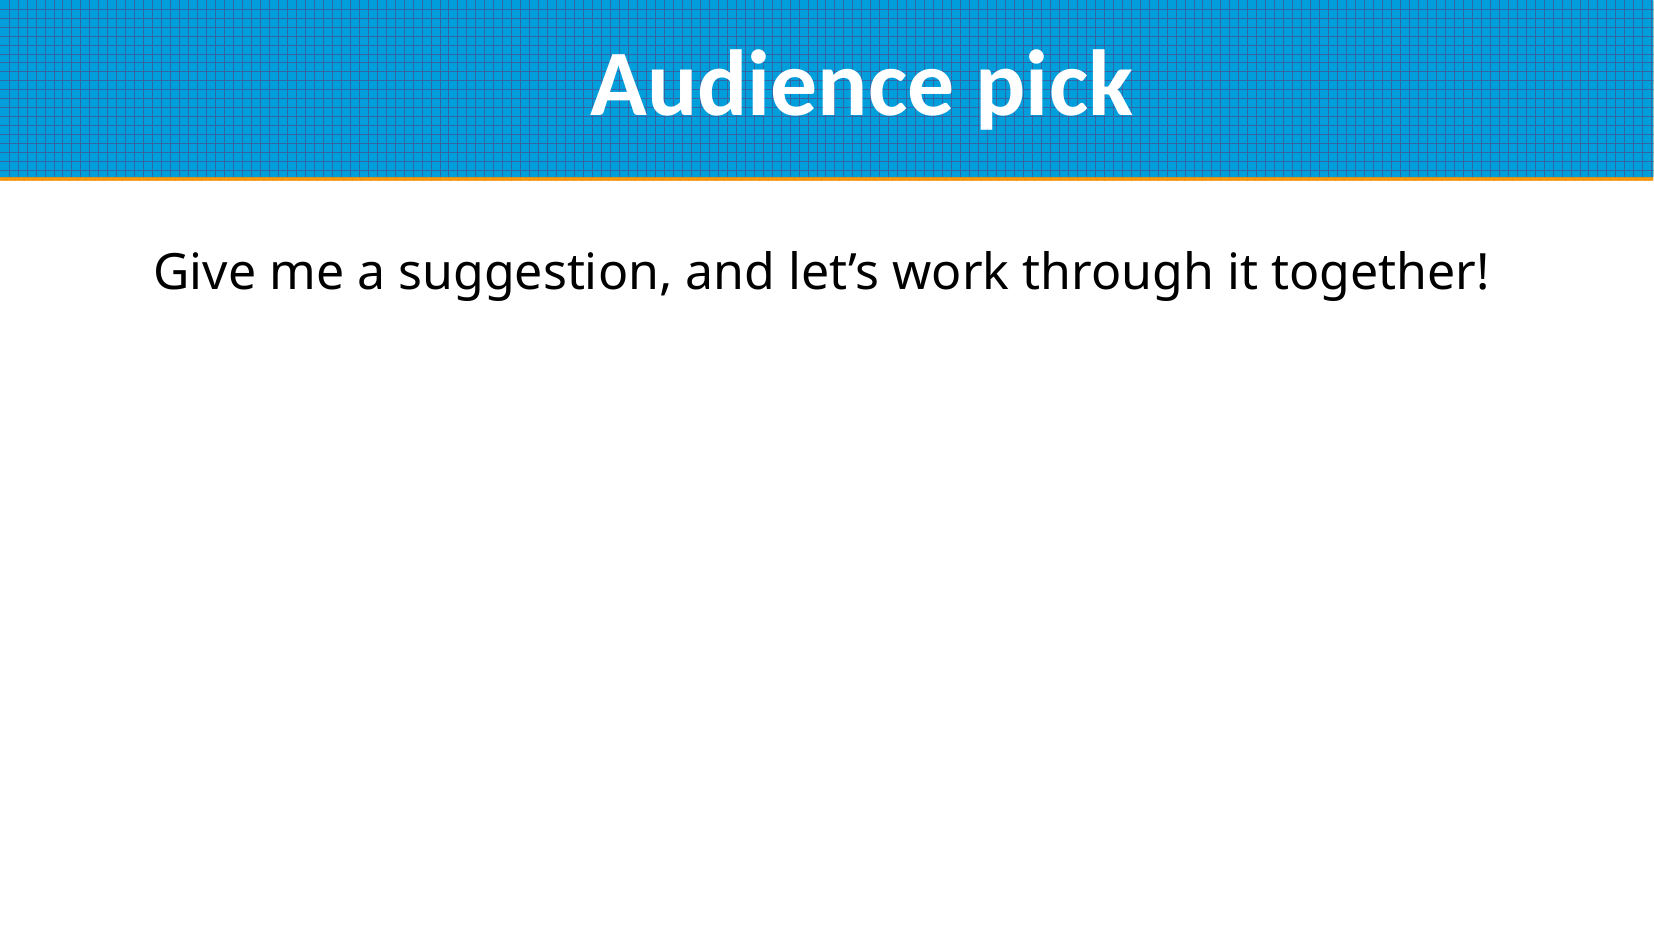

# Audience pick
Give me a suggestion, and let’s work through it together!